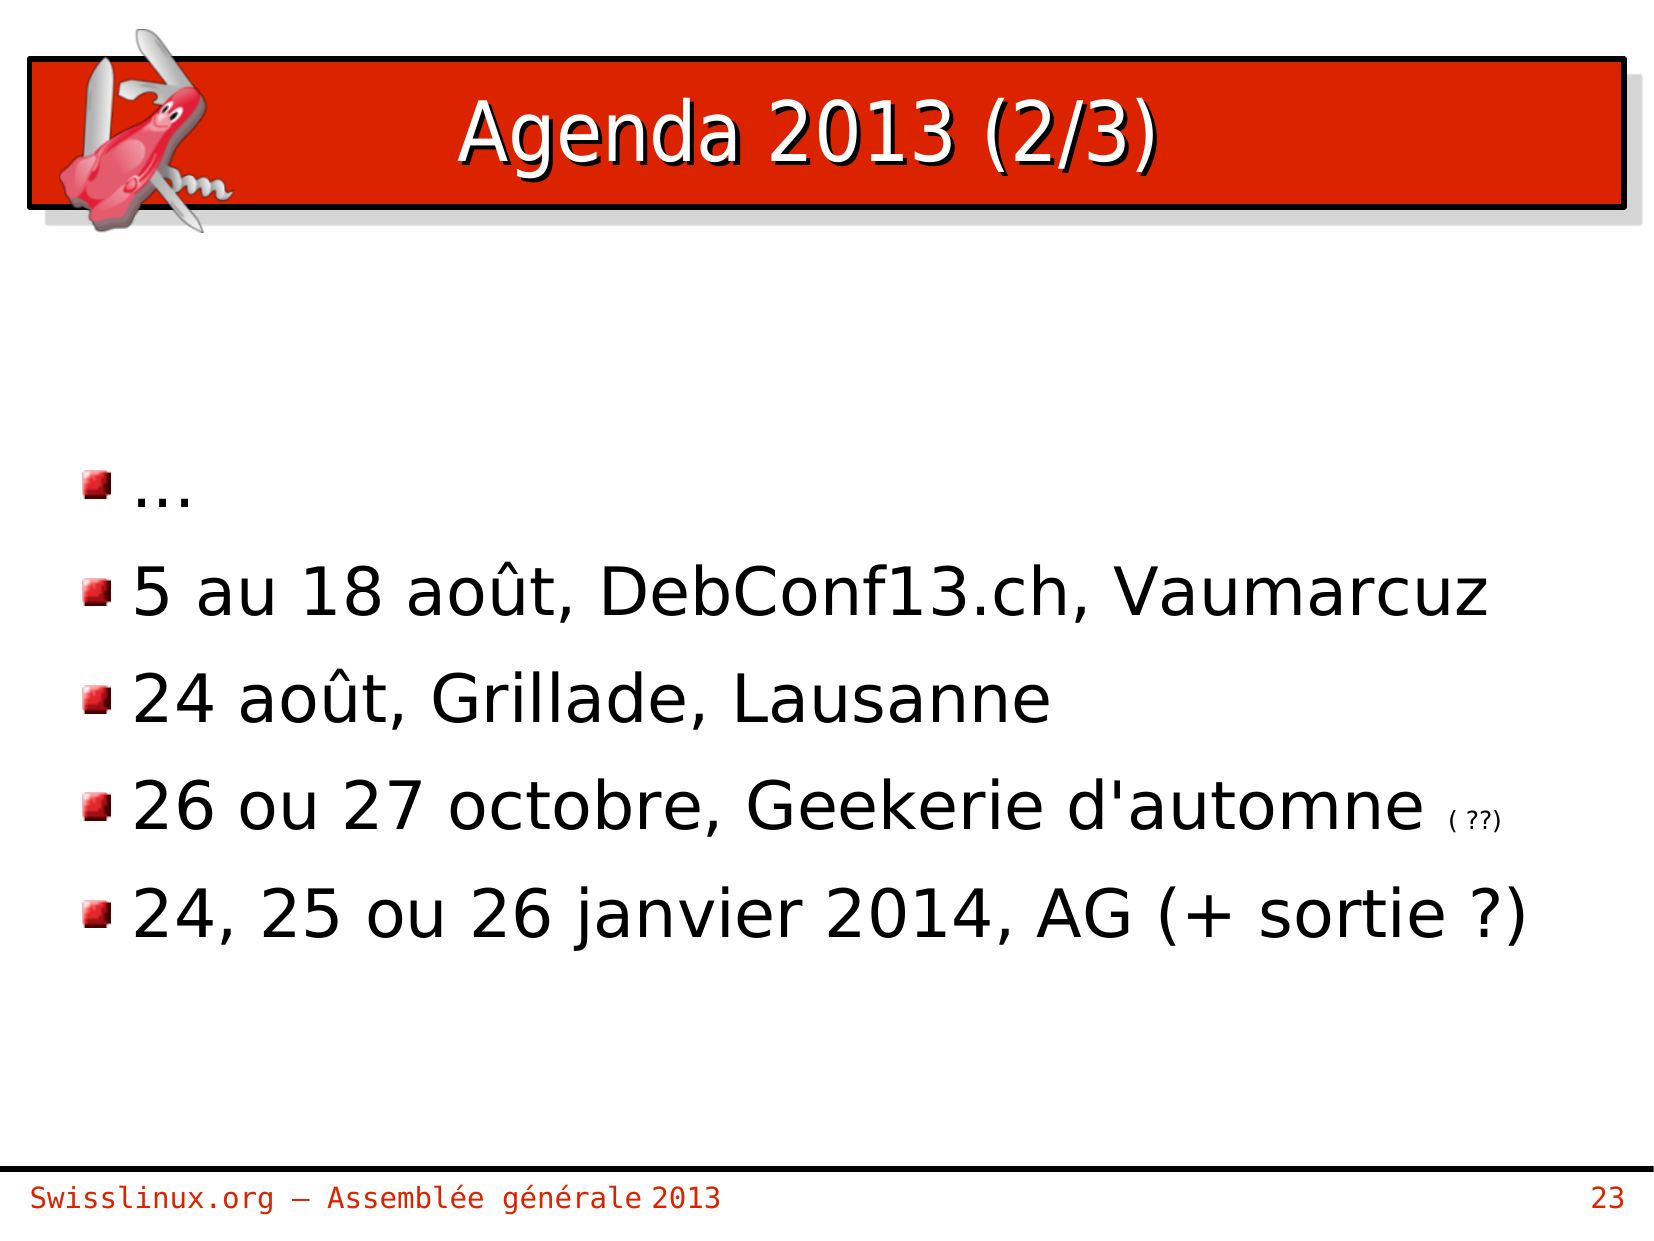

# Agenda 2013 (2/3)
 ...
 5 au 18 août, DebConf13.ch, Vaumarcuz
 24 août, Grillade, Lausanne
 26 ou 27 octobre, Geekerie d'automne ( ??)
 24, 25 ou 26 janvier 2014, AG (+ sortie ?)
25 Janvier 2013
23